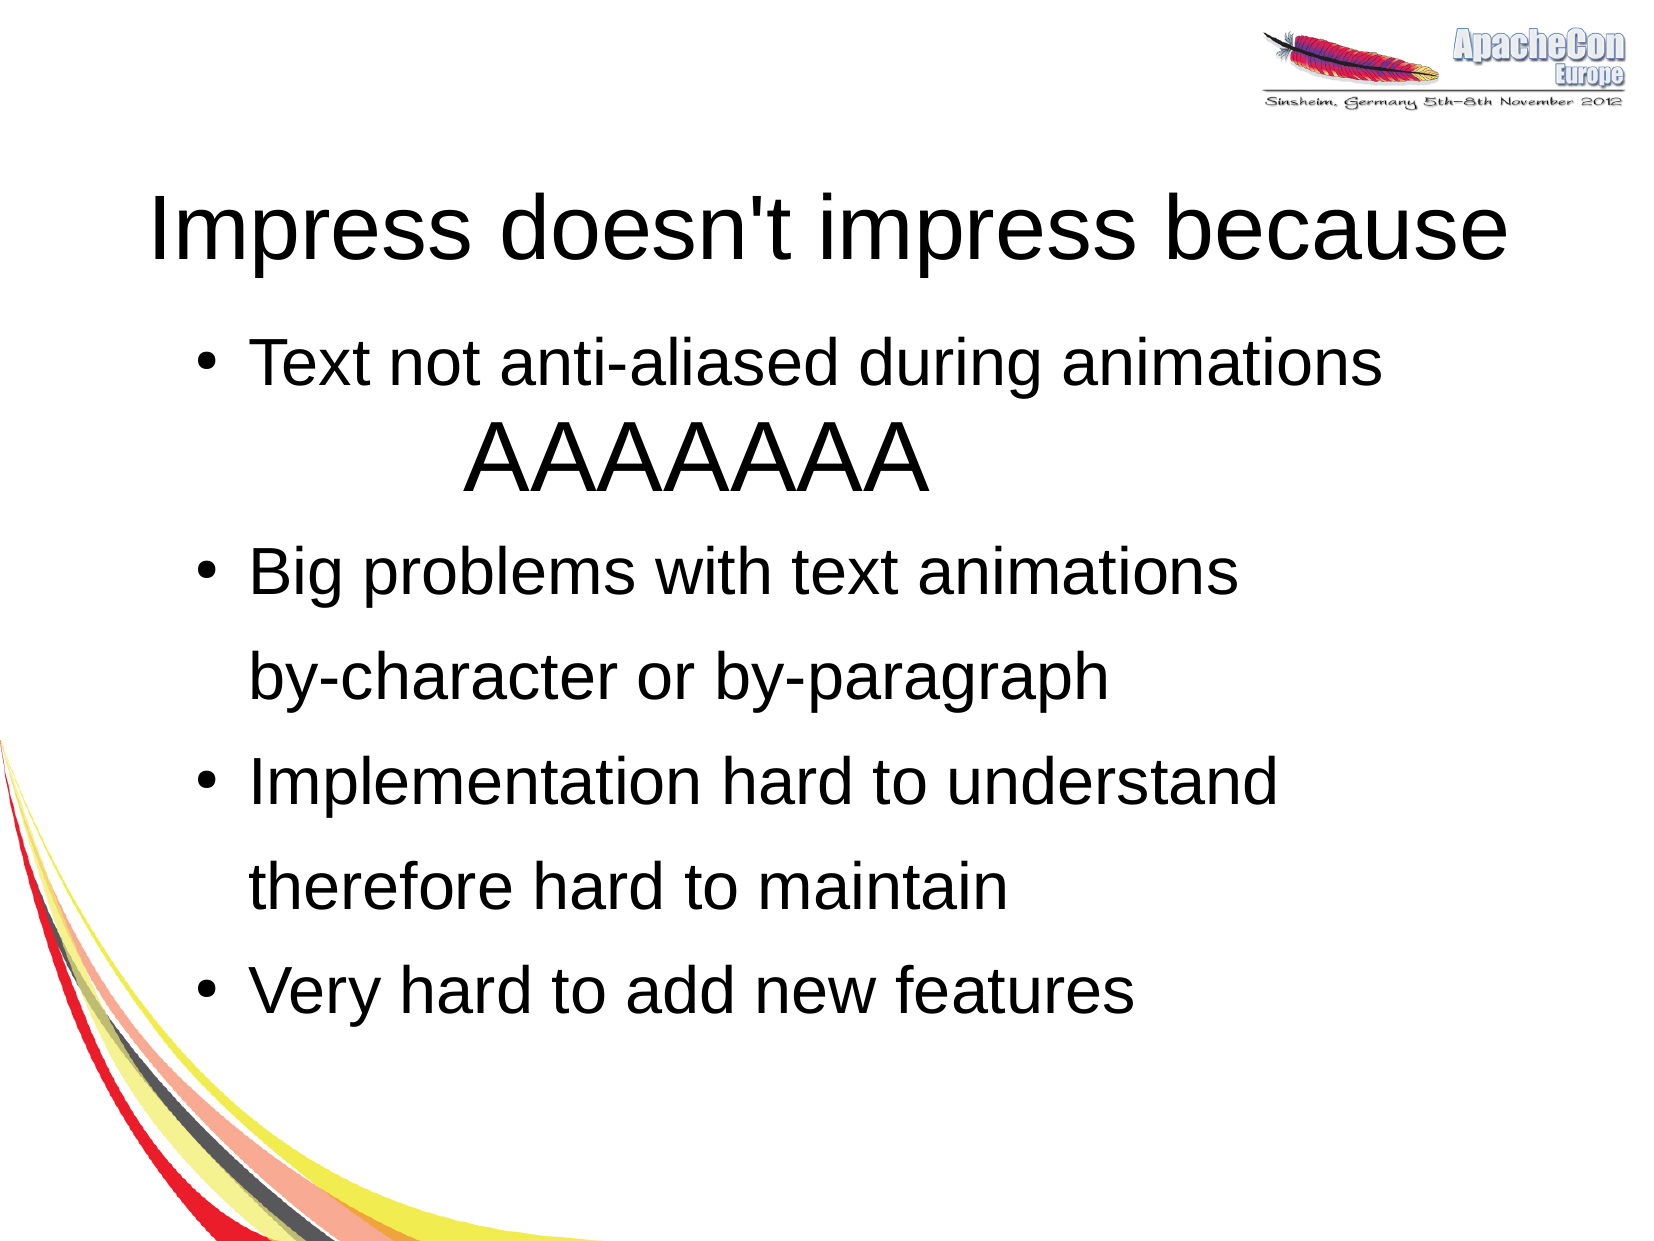

# Impress doesn't impress because
Text not anti-aliased during animations
Big problems with text animations
by-character or by-paragraph
Implementation hard to understand
therefore hard to maintain
Very hard to add new features
AAAAAAA